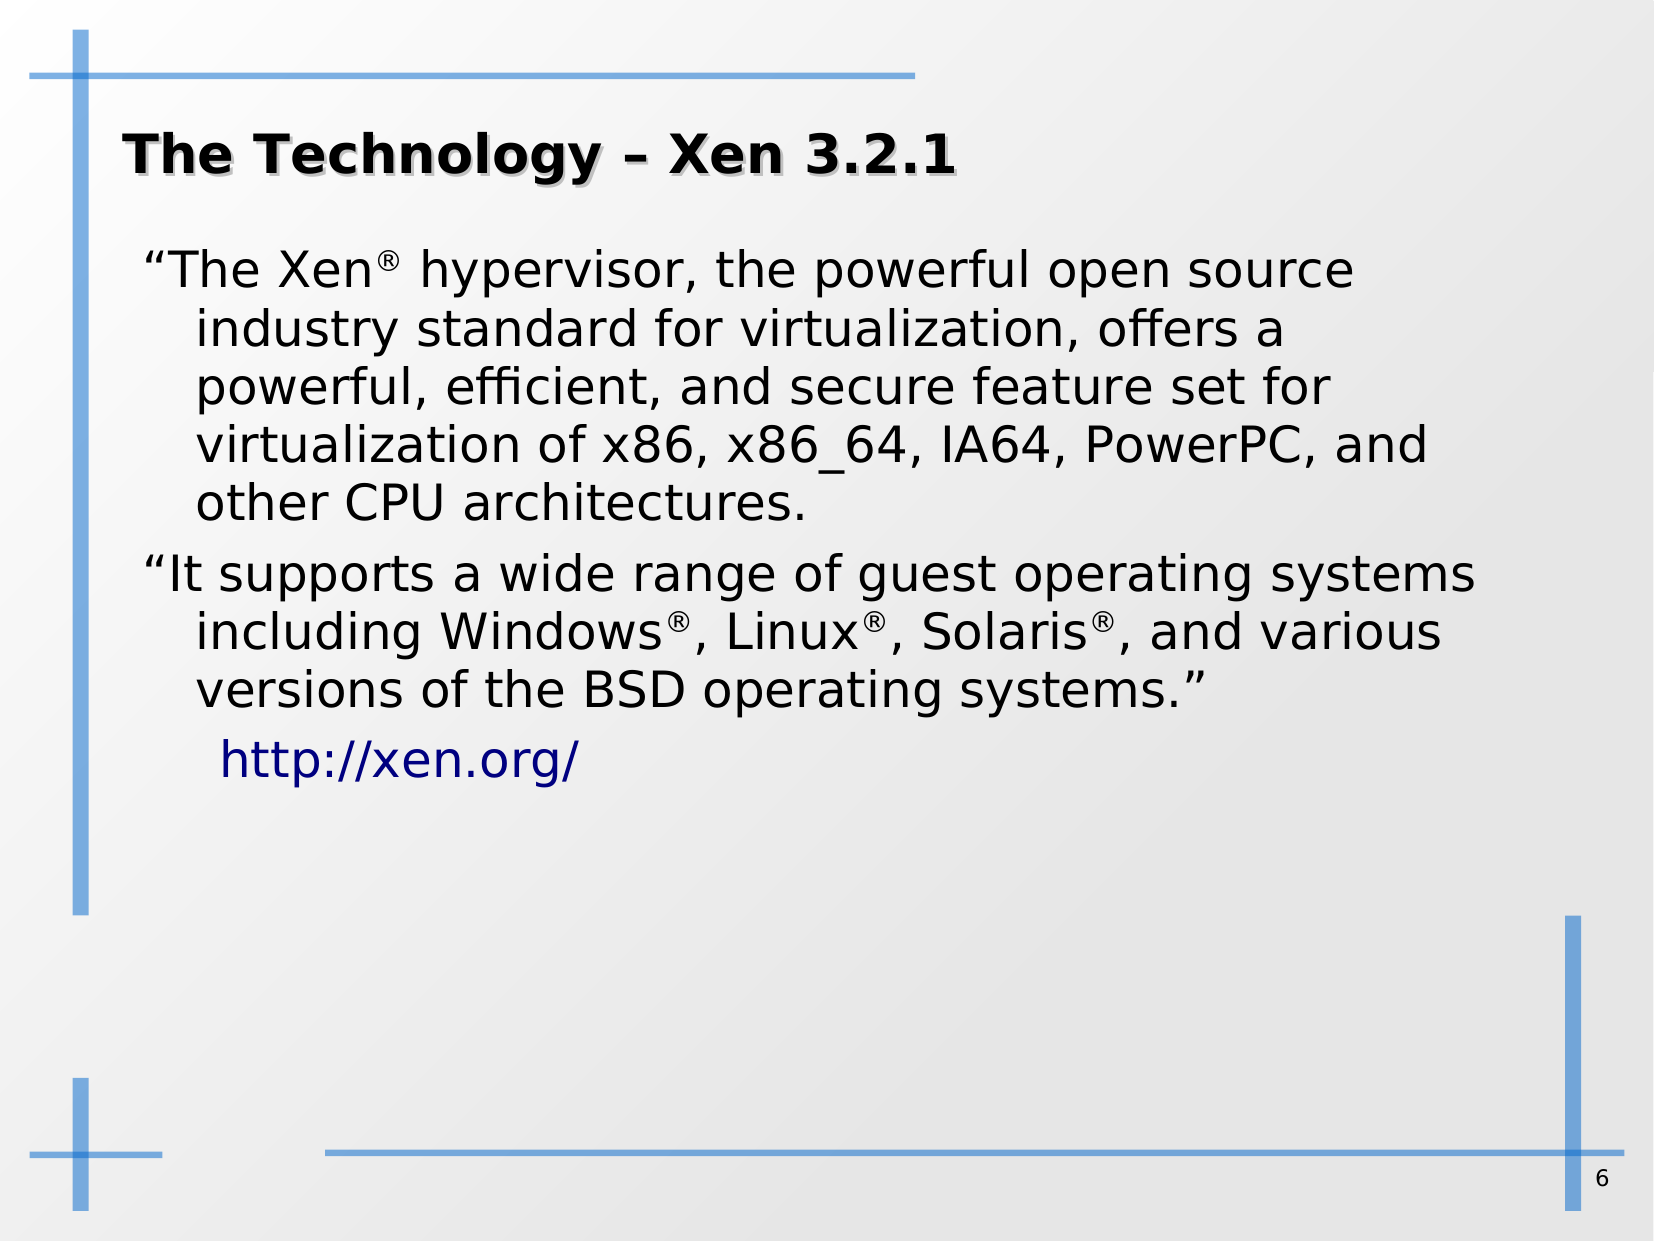

# The Technology – Xen 3.2.1
“The Xen® hypervisor, the powerful open source industry standard for virtualization, offers a powerful, efficient, and secure feature set for virtualization of x86, x86_64, IA64, PowerPC, and other CPU architectures.
“It supports a wide range of guest operating systems including Windows®, Linux®, Solaris®, and various versions of the BSD operating systems.”
http://xen.org/